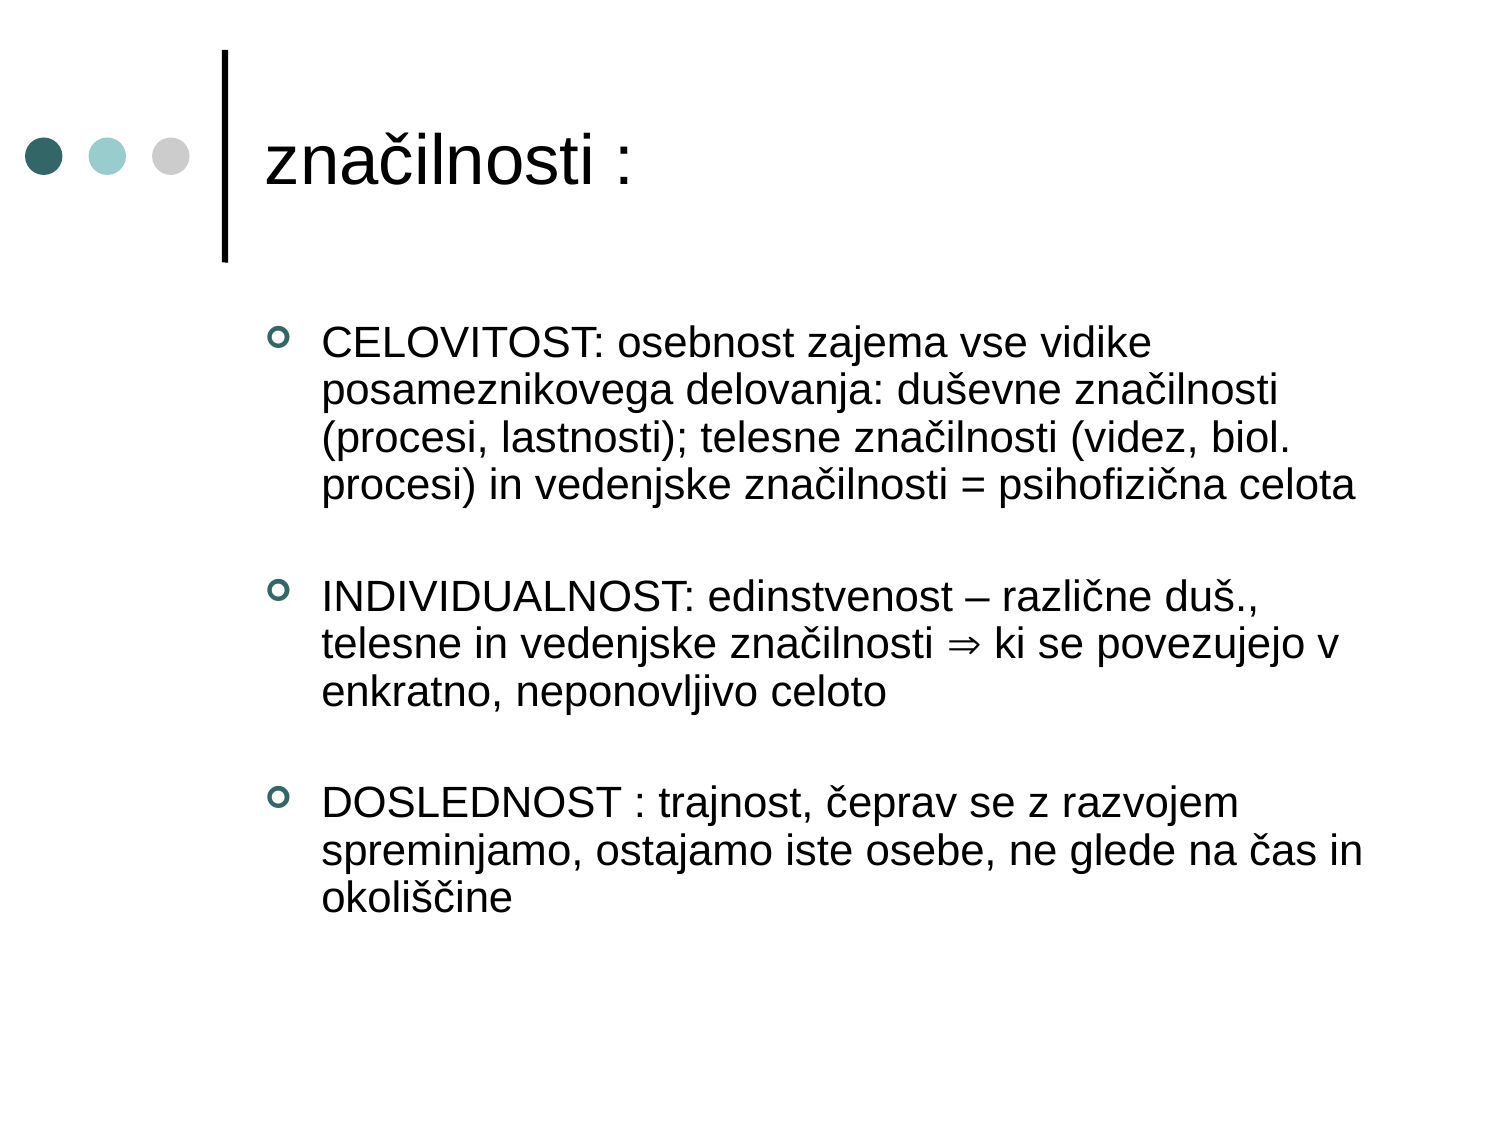

# značilnosti :
CELOVITOST: osebnost zajema vse vidike posameznikovega delovanja: duševne značilnosti (procesi, lastnosti); telesne značilnosti (videz, biol. procesi) in vedenjske značilnosti = psihofizična celota
INDIVIDUALNOST: edinstvenost – različne duš., telesne in vedenjske značilnosti  ki se povezujejo v enkratno, neponovljivo celoto
DOSLEDNOST : trajnost, čeprav se z razvojem spreminjamo, ostajamo iste osebe, ne glede na čas in okoliščine